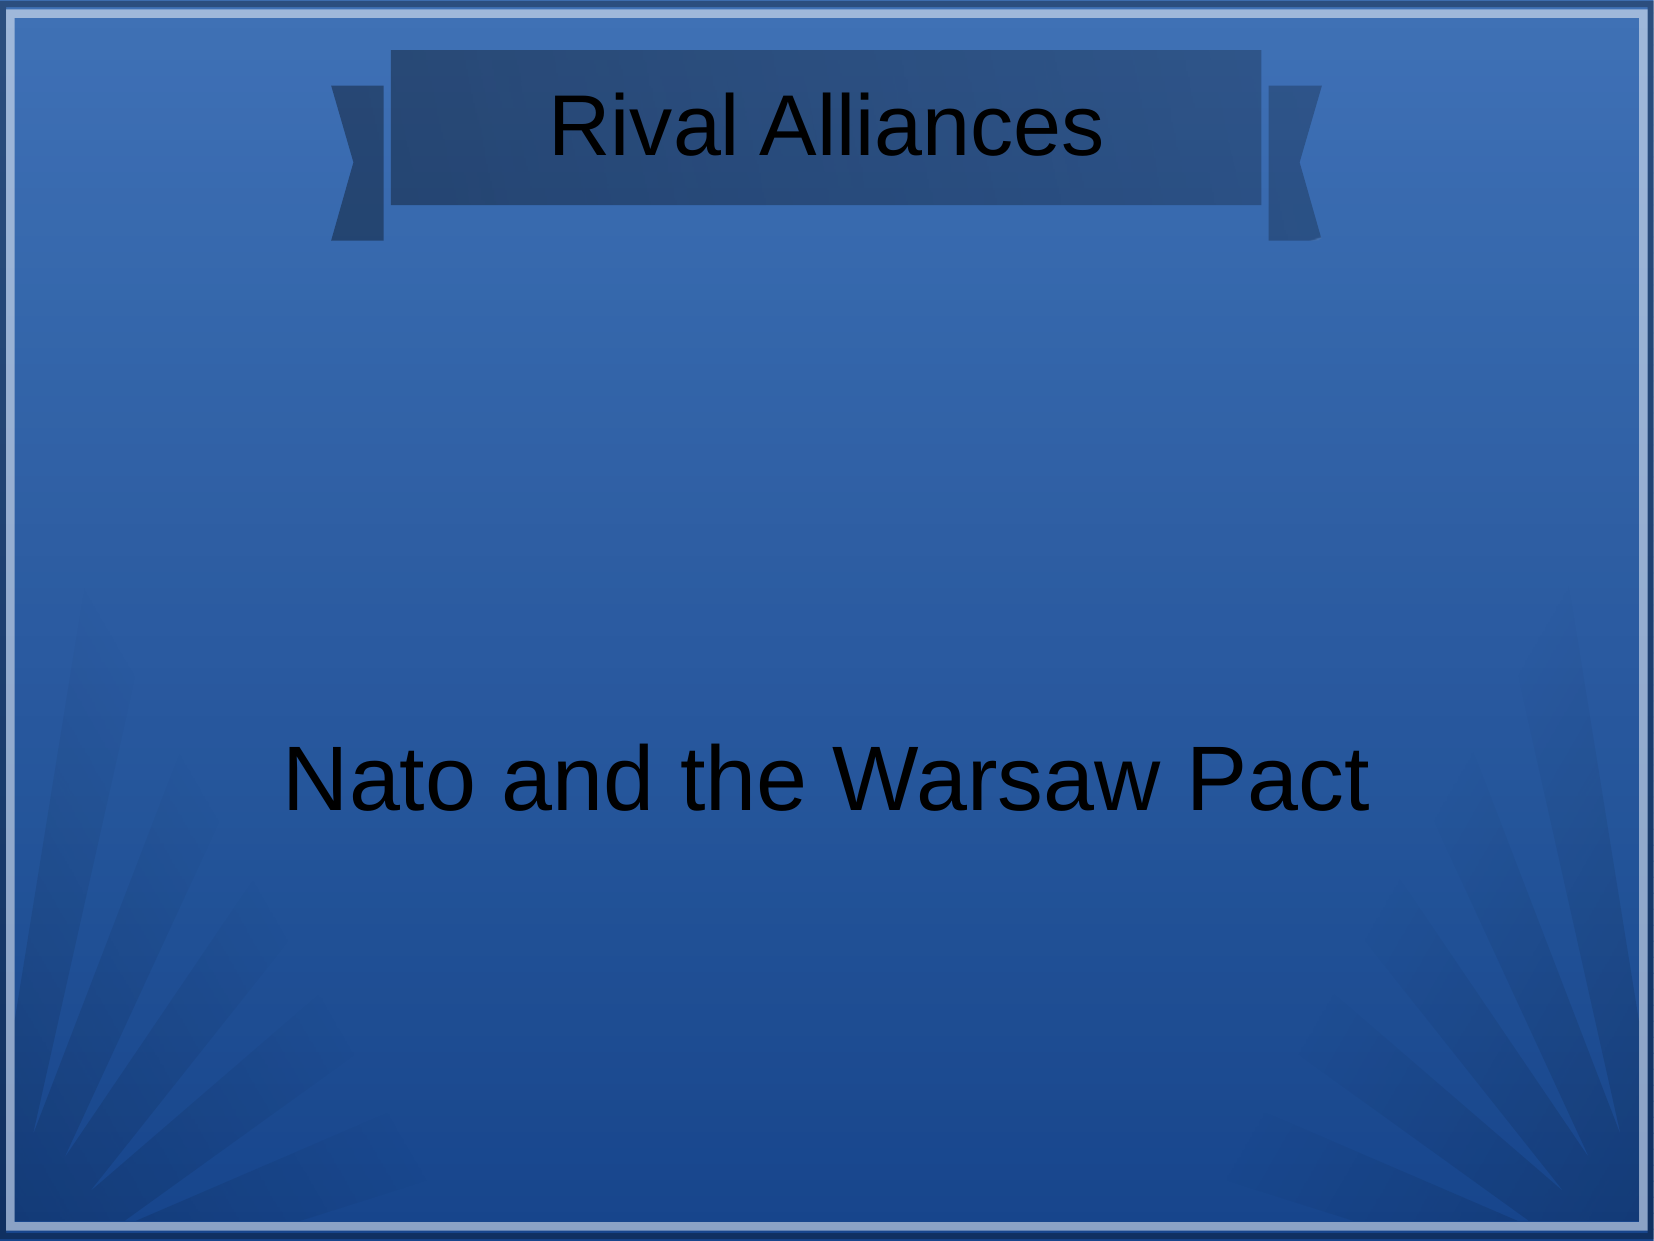

# Rival Alliances
Nato and the Warsaw Pact